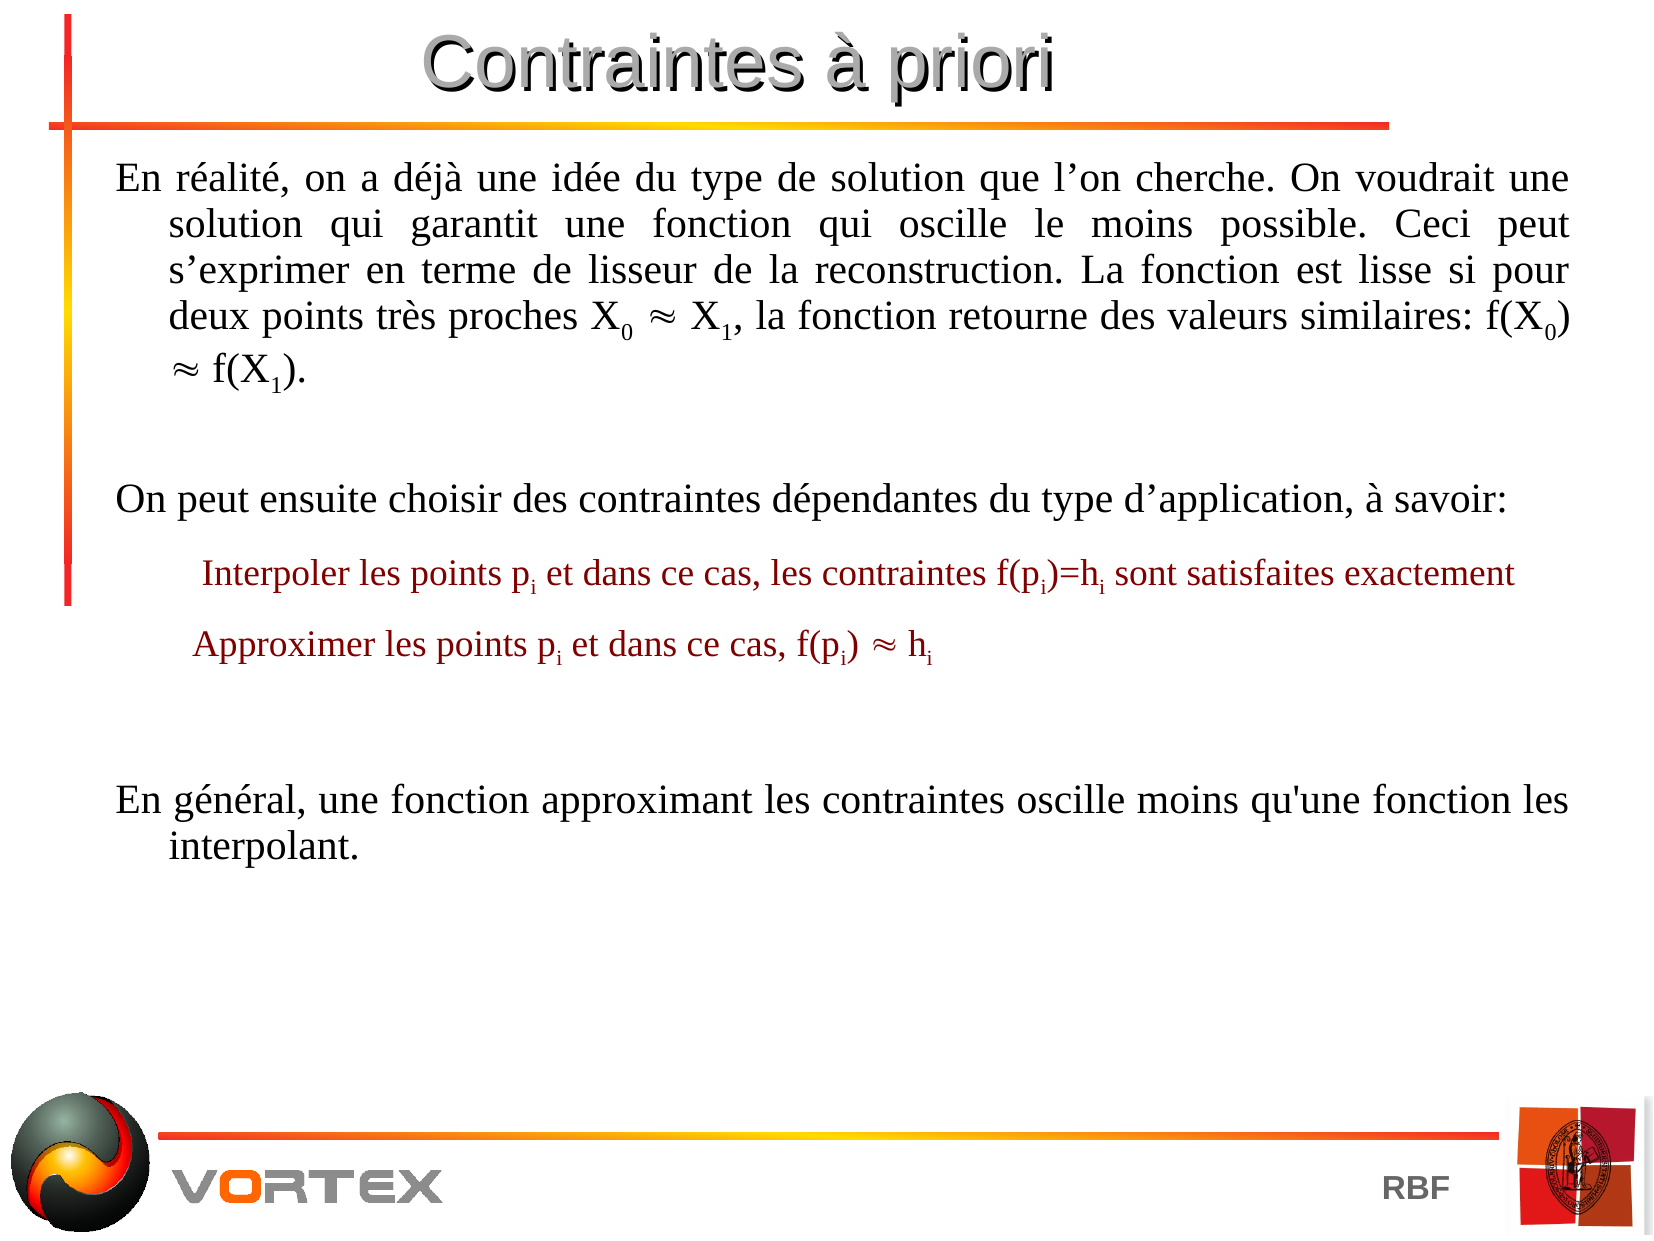

# Contraintes à priori
En réalité, on a déjà une idée du type de solution que l’on cherche. On voudrait une solution qui garantit une fonction qui oscille le moins possible. Ceci peut s’exprimer en terme de lisseur de la reconstruction. La fonction est lisse si pour deux points très proches X0  X1, la fonction retourne des valeurs similaires: f(X0)  f(X1).
On peut ensuite choisir des contraintes dépendantes du type d’application, à savoir:
 Interpoler les points pi et dans ce cas, les contraintes f(pi)=hi sont satisfaites exactement
Approximer les points pi et dans ce cas, f(pi)  hi
En général, une fonction approximant les contraintes oscille moins qu'une fonction les interpolant.